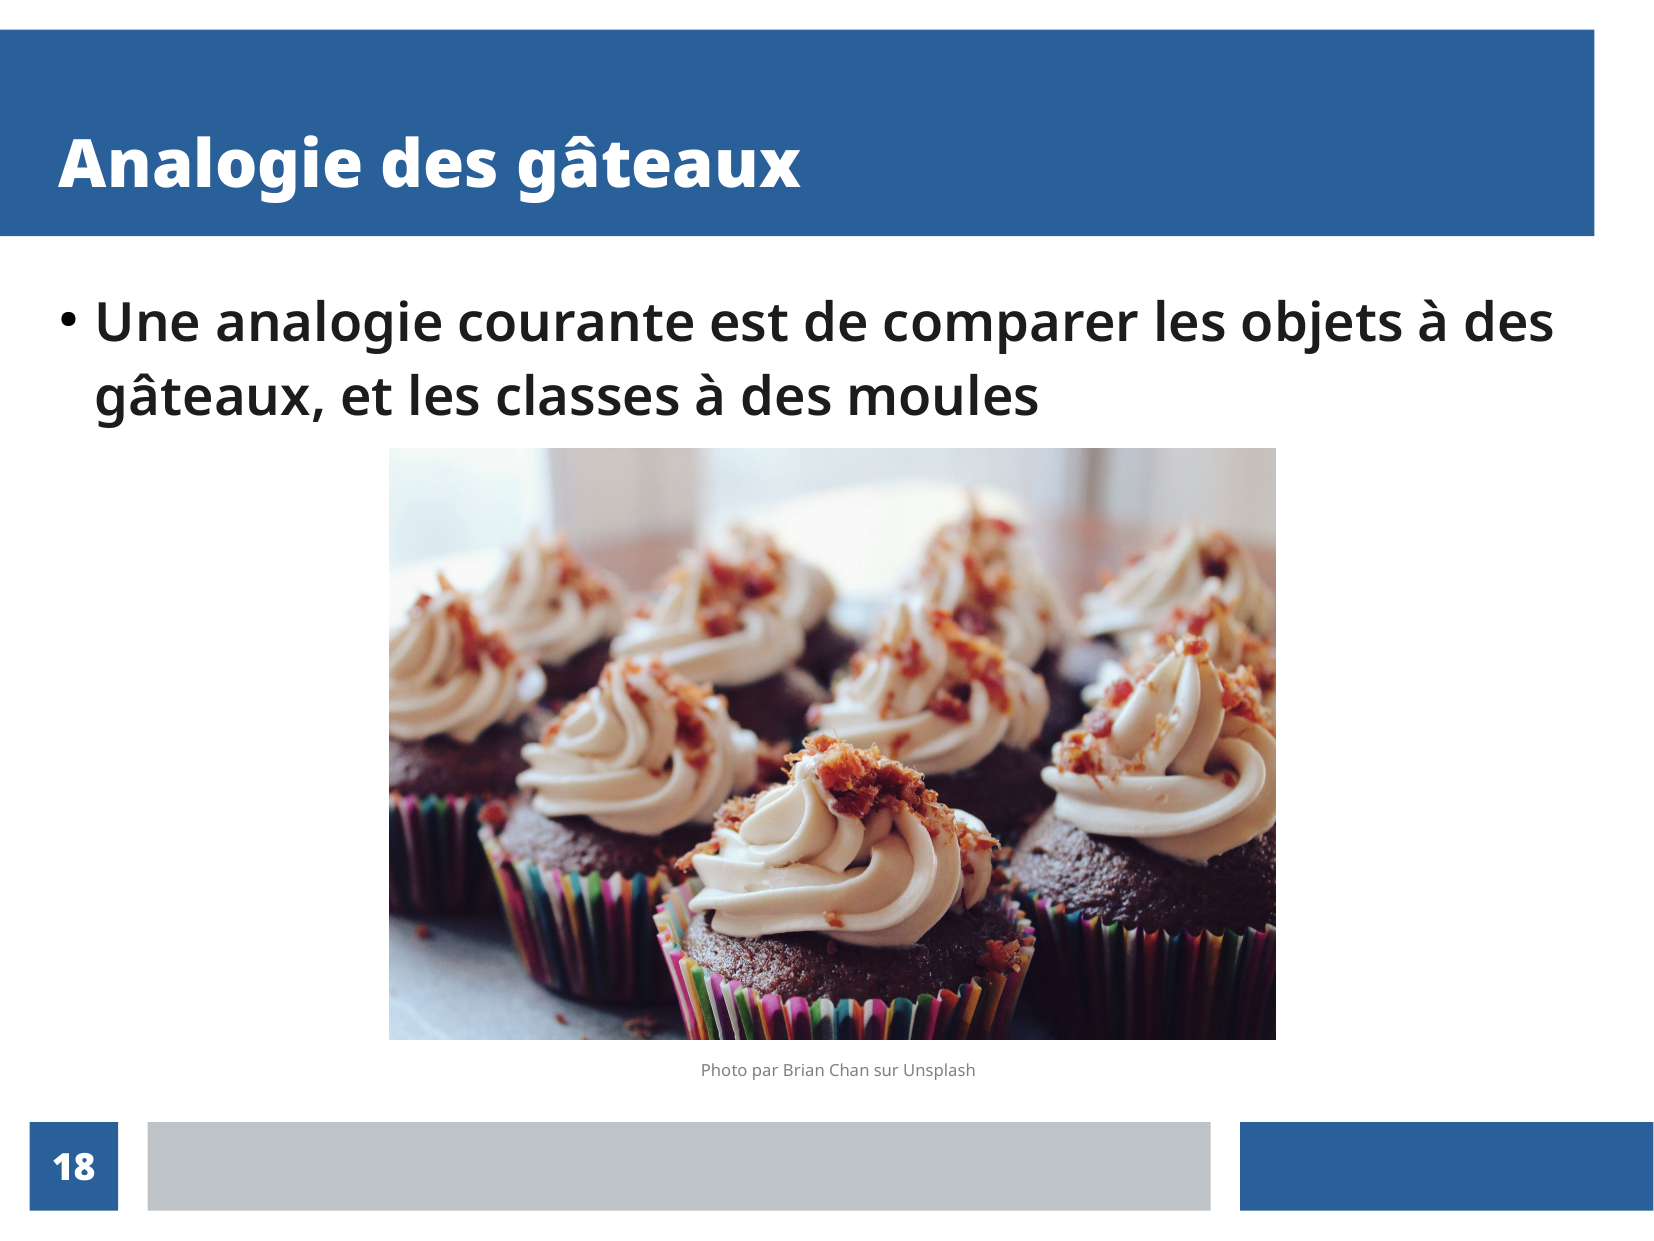

# Analogie des gâteaux
Une analogie courante est de comparer les objets à des gâteaux, et les classes à des moules
Photo par Brian Chan sur Unsplash
18